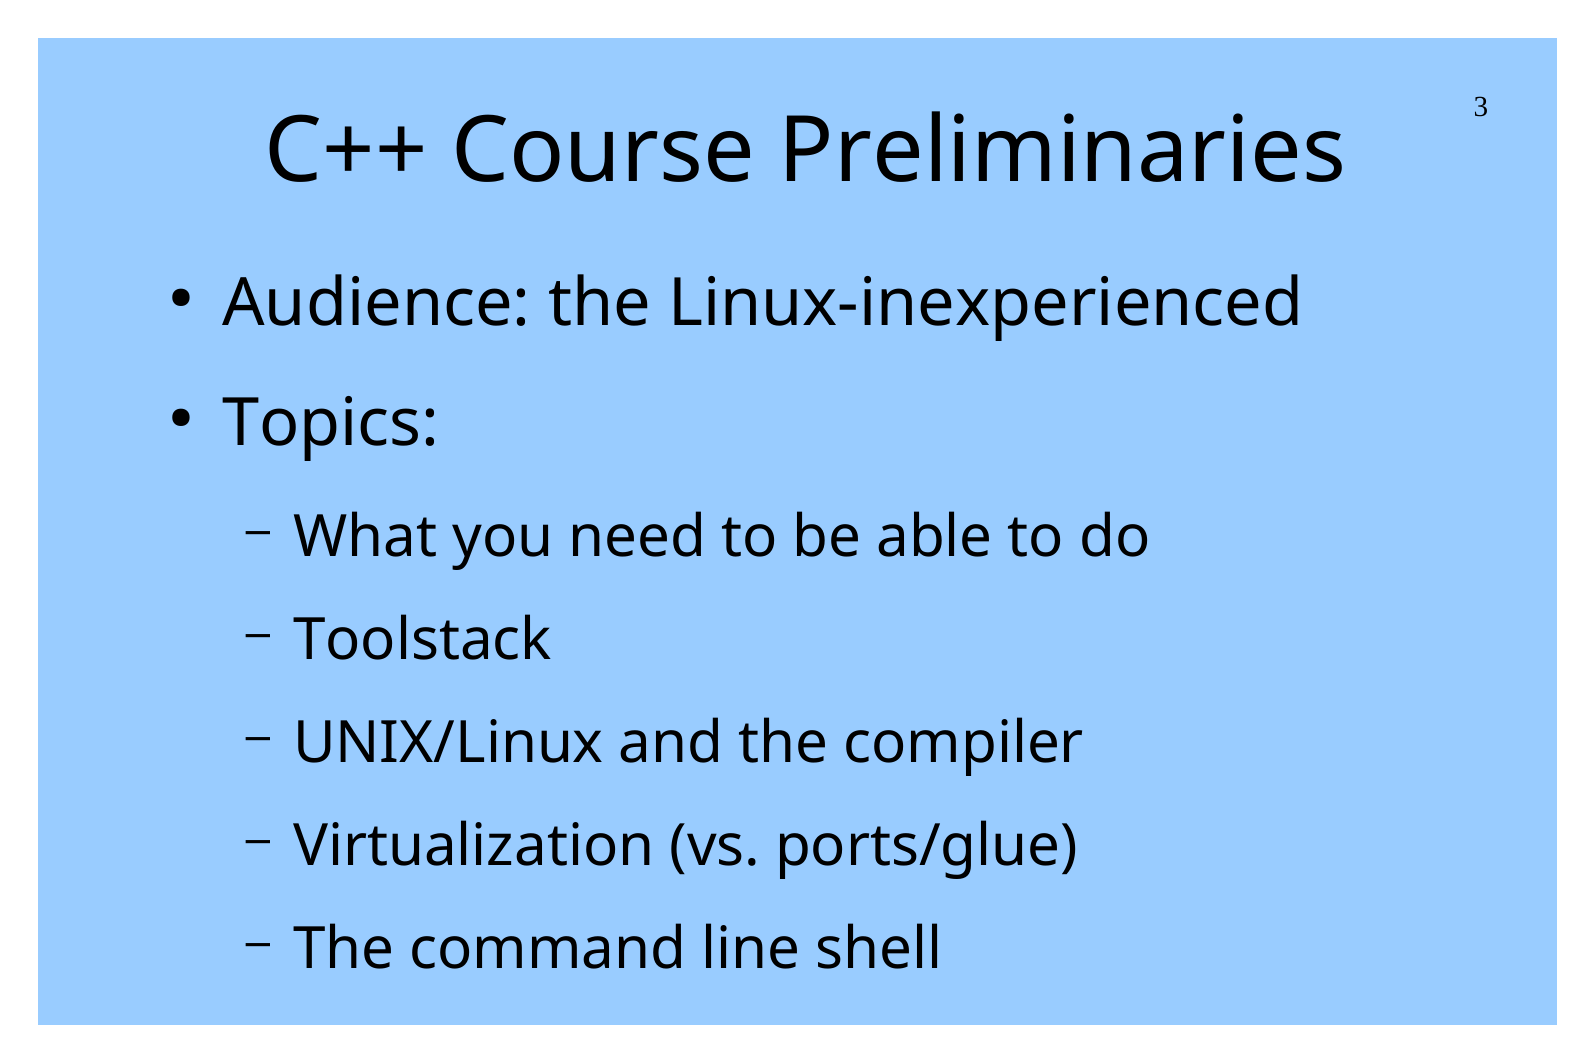

# C++ Course Preliminaries
3
Audience: the Linux-inexperienced
Topics:
What you need to be able to do
Toolstack
UNIX/Linux and the compiler
Virtualization (vs. ports/glue)
The command line shell